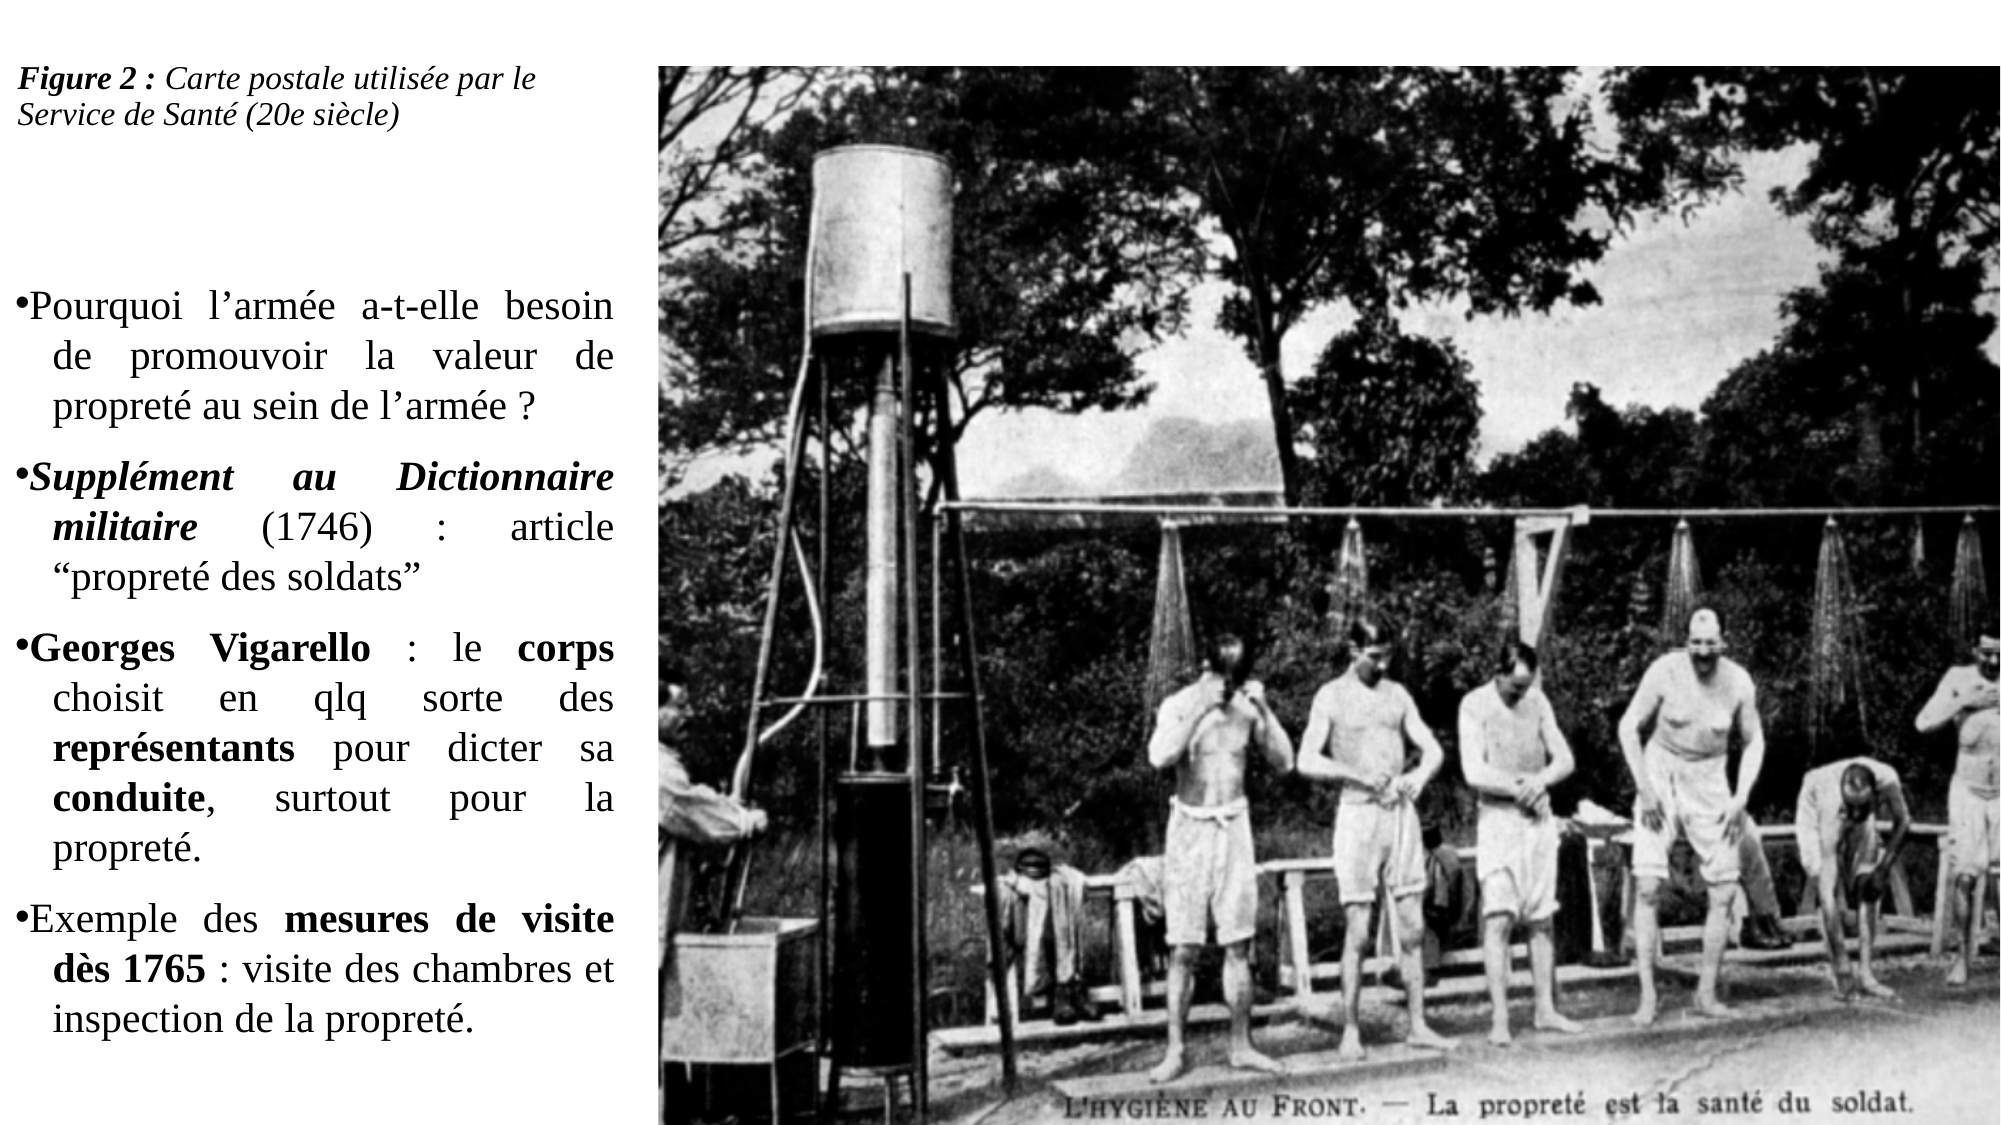

# Figure 2 : Carte postale utilisée par le Service de Santé (20e siècle)
Pourquoi l’armée a-t-elle besoin de promouvoir la valeur de propreté au sein de l’armée ?
Supplément au Dictionnaire militaire (1746) : article “propreté des soldats”
Georges Vigarello : le corps choisit en qlq sorte des représentants pour dicter sa conduite, surtout pour la propreté.
Exemple des mesures de visite dès 1765 : visite des chambres et inspection de la propreté.